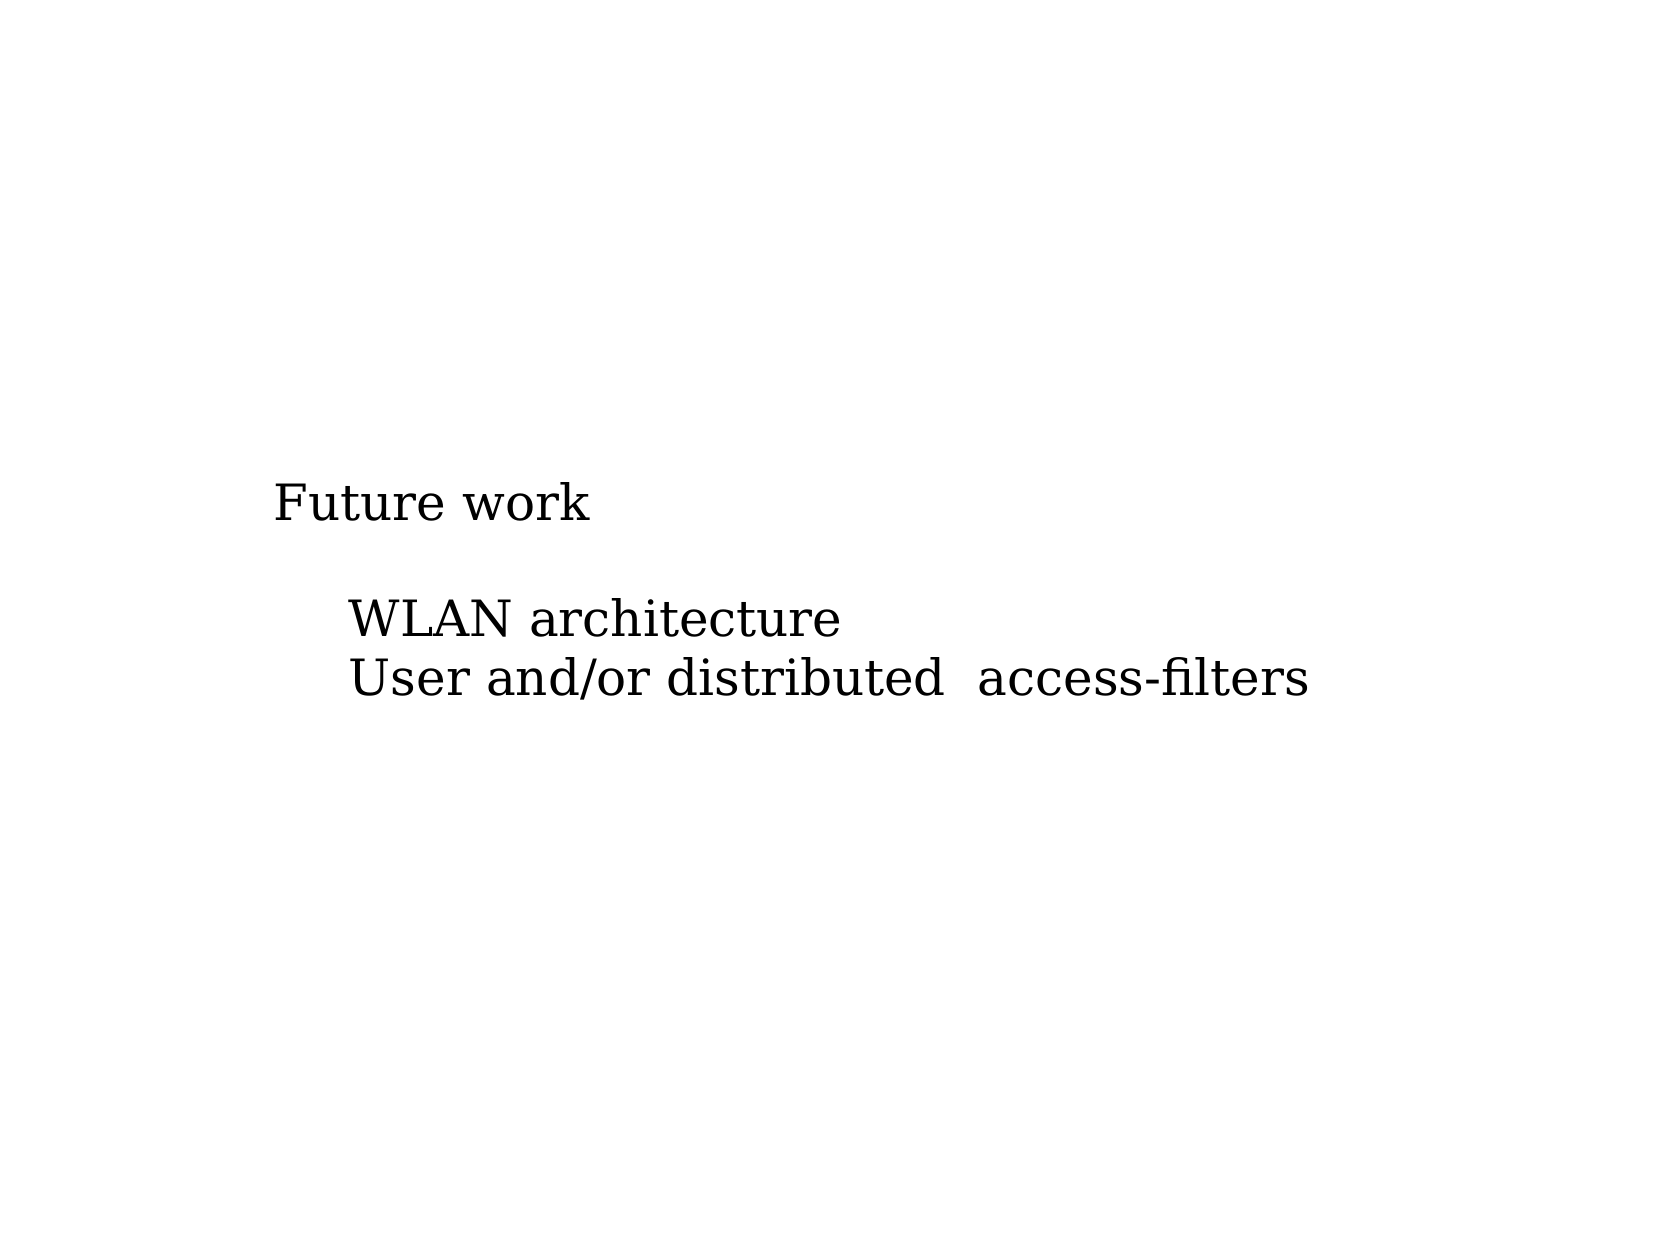

Future work
	WLAN architecture
	User and/or distributed access-filters